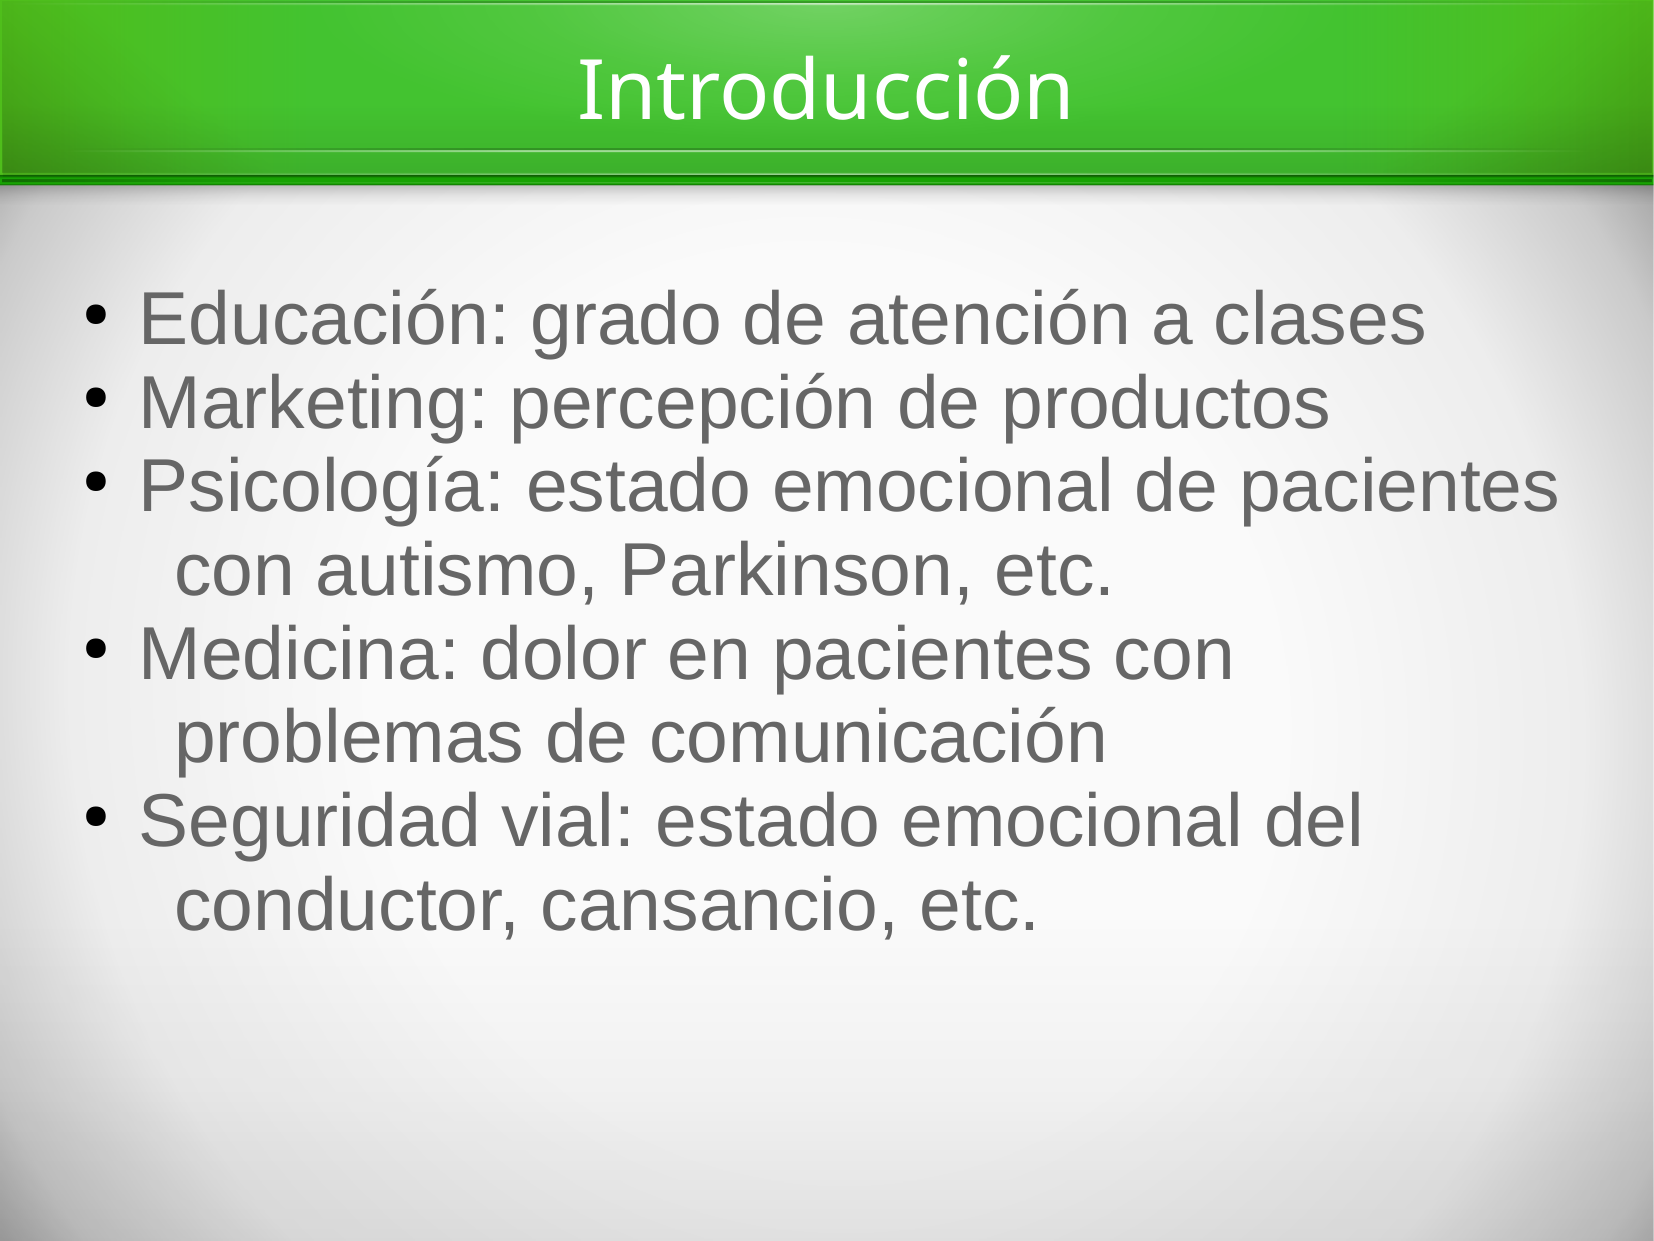

# Introducción
 Educación: grado de atención a clases
 Marketing: percepción de productos
 Psicología: estado emocional de pacientes con autismo, Parkinson, etc.
 Medicina: dolor en pacientes con problemas de comunicación
 Seguridad vial: estado emocional del conductor, cansancio, etc.